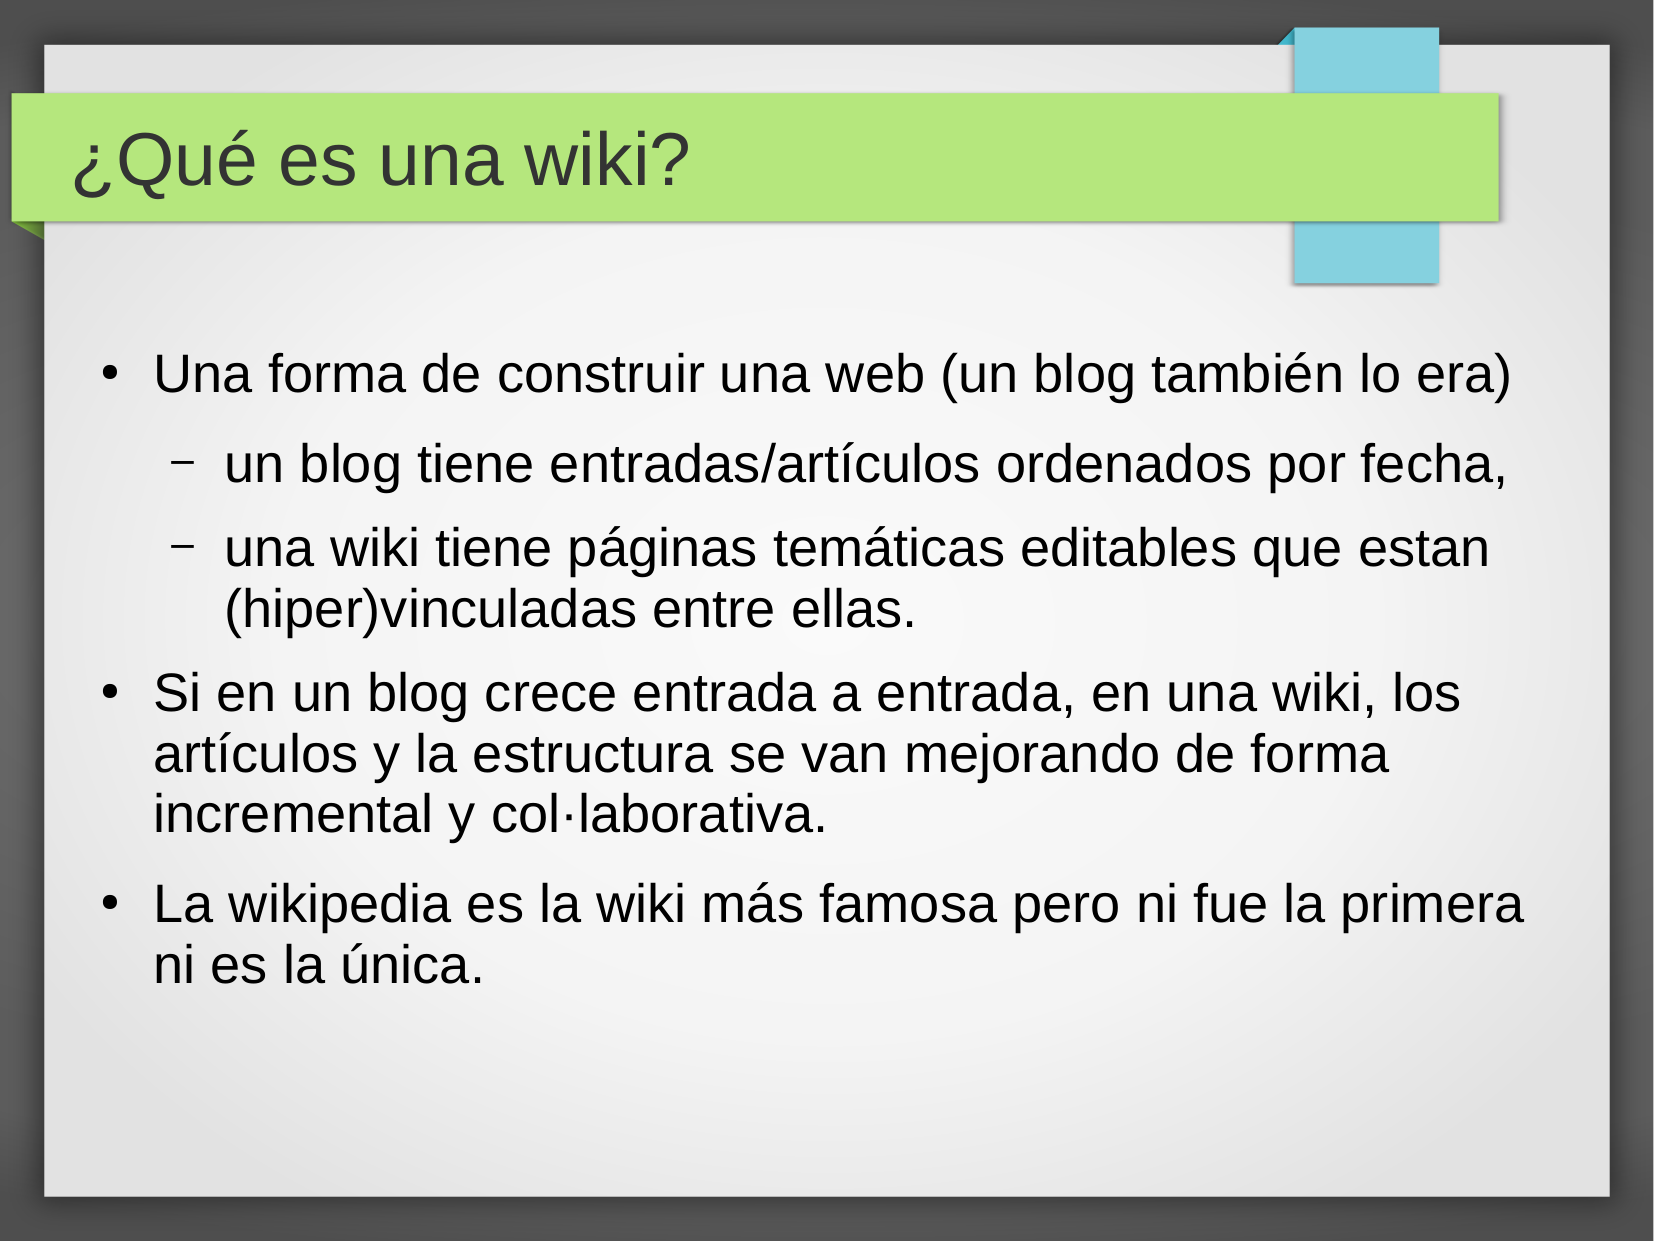

# ¿Qué es una wiki?
Una forma de construir una web (un blog también lo era)
un blog tiene entradas/artículos ordenados por fecha,
una wiki tiene páginas temáticas editables que estan (hiper)vinculadas entre ellas.
Si en un blog crece entrada a entrada, en una wiki, los artículos y la estructura se van mejorando de forma incremental y col·laborativa.
La wikipedia es la wiki más famosa pero ni fue la primera ni es la única.